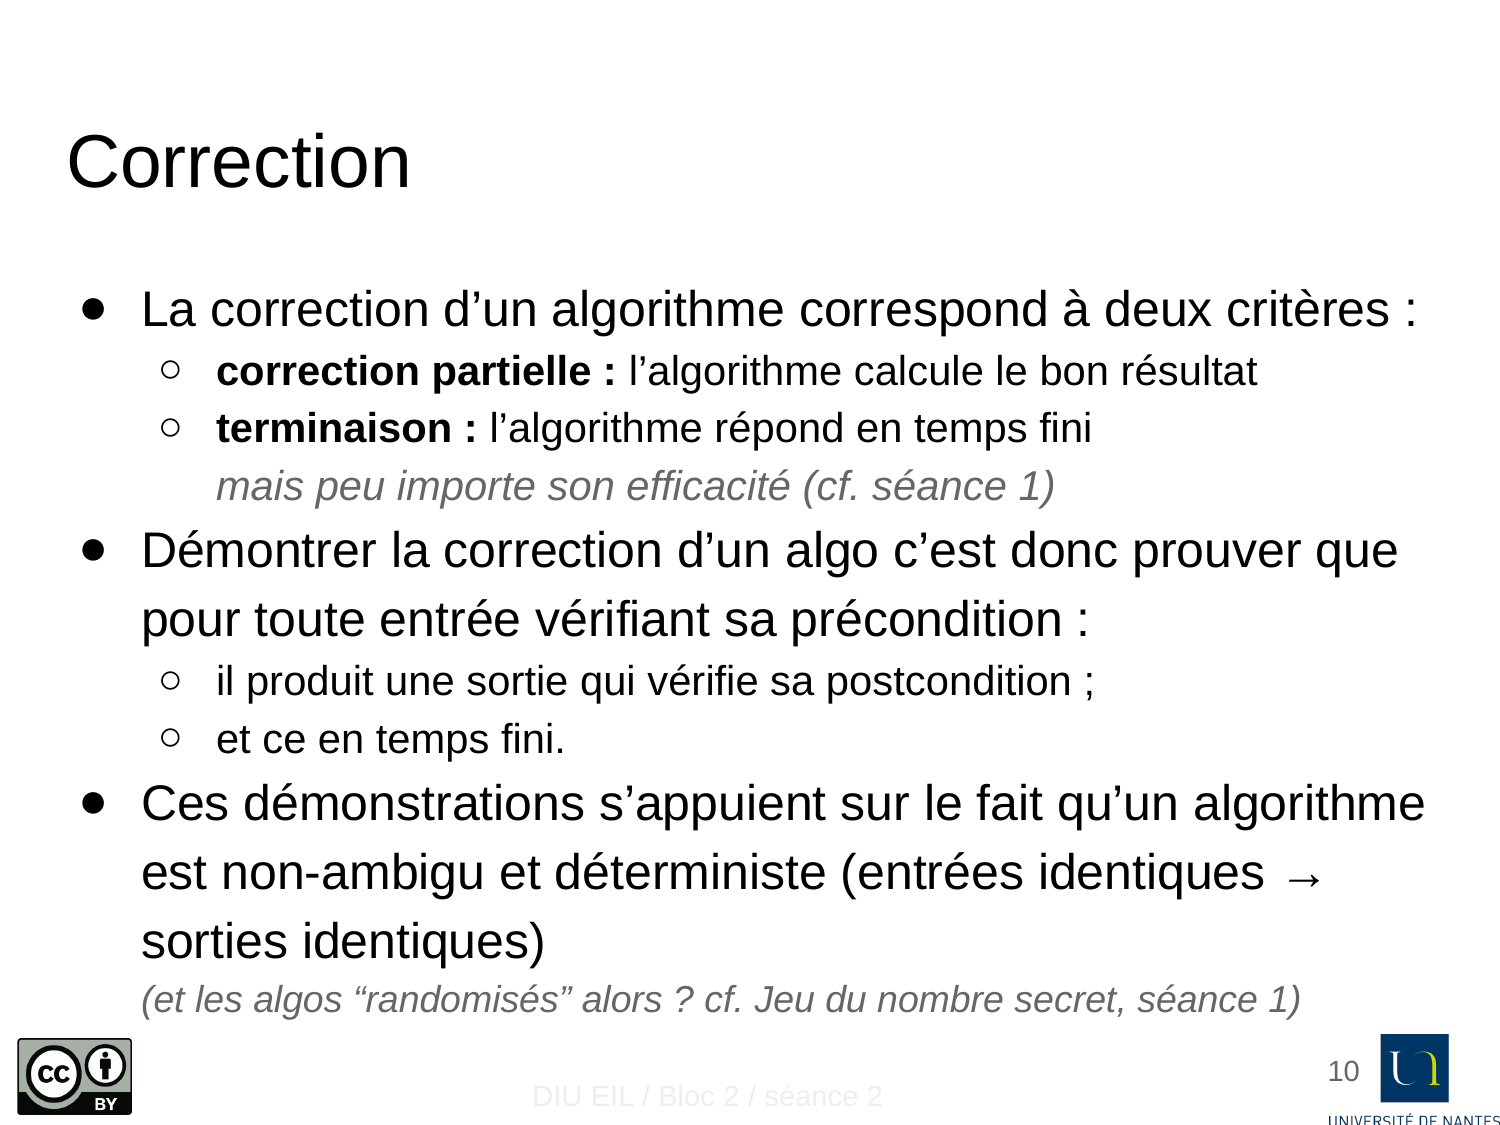

# Correction
La correction d’un algorithme correspond à deux critères :
correction partielle : l’algorithme calcule le bon résultat
terminaison : l’algorithme répond en temps fini
mais peu importe son efficacité (cf. séance 1)
Démontrer la correction d’un algo c’est donc prouver que pour toute entrée vérifiant sa précondition :
il produit une sortie qui vérifie sa postcondition ;
et ce en temps fini.
Ces démonstrations s’appuient sur le fait qu’un algorithme est non-ambigu et déterministe (entrées identiques → sorties identiques)
(et les algos “randomisés” alors ? cf. Jeu du nombre secret, séance 1)